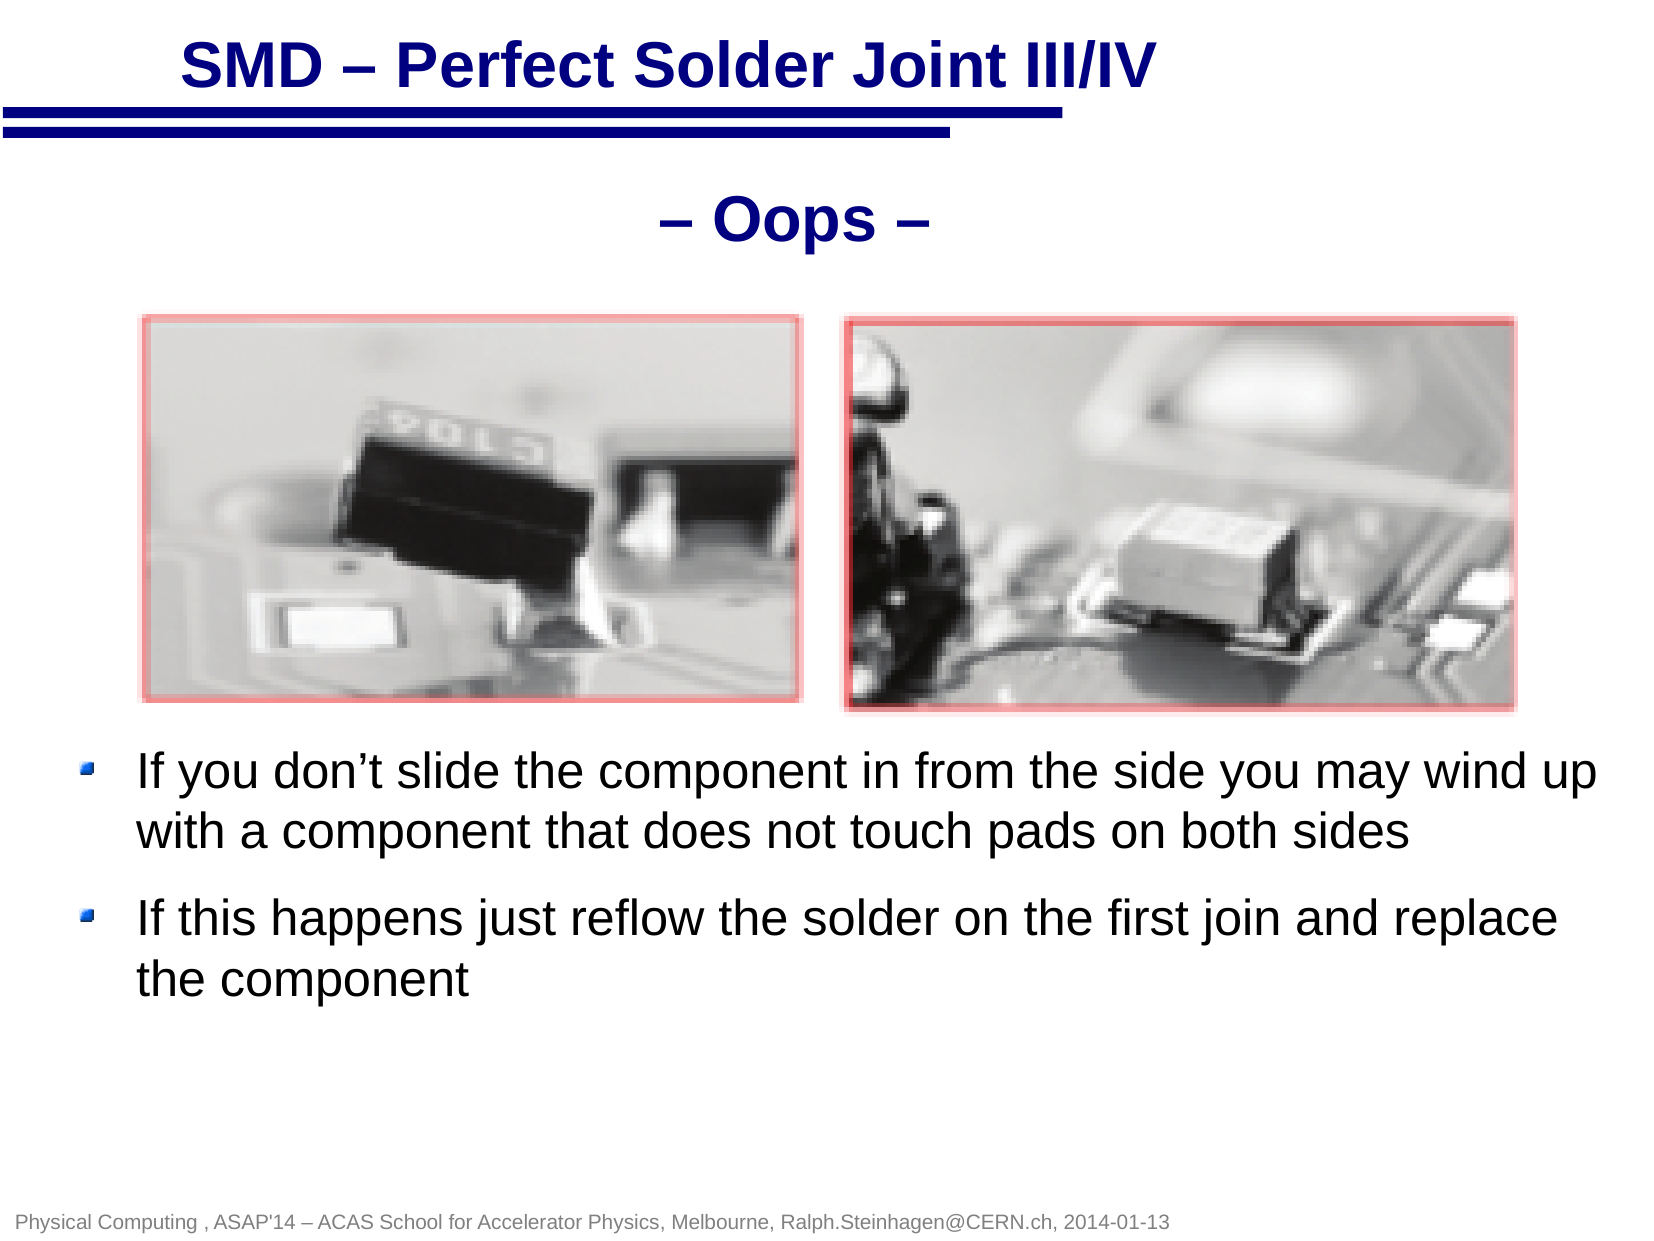

# SMD – Perfect Solder Joint III/IV
– Oops –
If you don’t slide the component in from the side you may wind up with a component that does not touch pads on both sides
If this happens just reflow the solder on the first join and replace the component